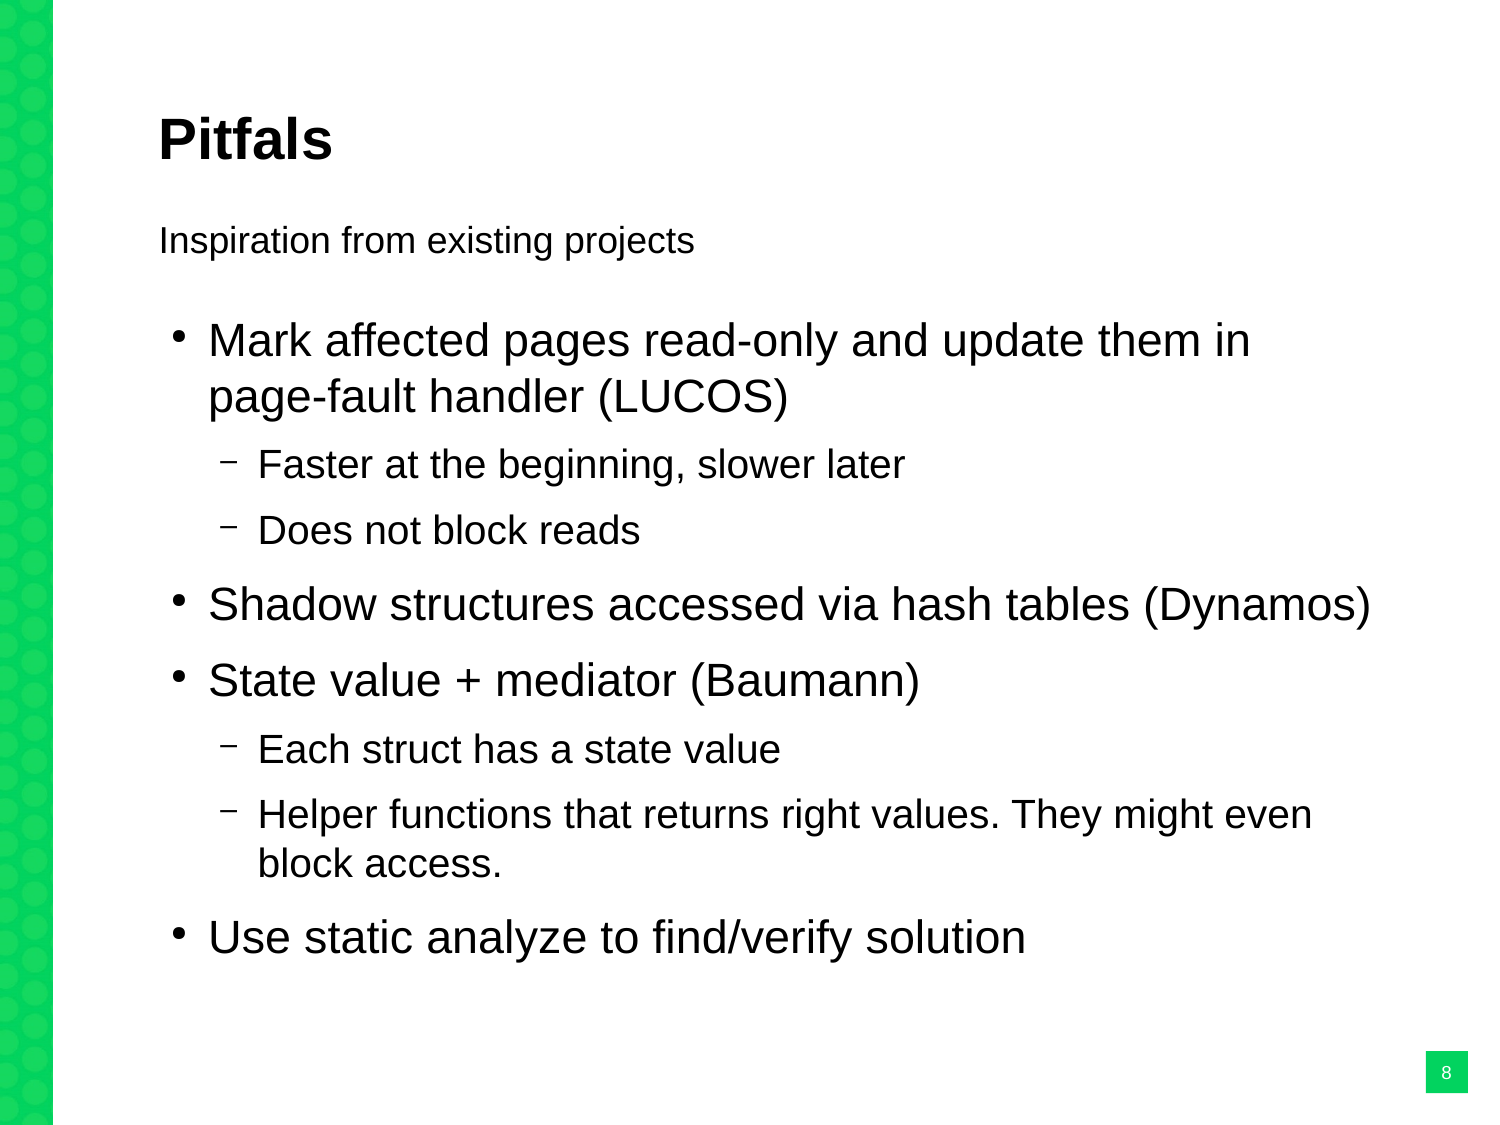

# Pitfals
Inspiration from existing projects
Mark affected pages read-only and update them in page-fault handler (LUCOS)
Faster at the beginning, slower later
Does not block reads
Shadow structures accessed via hash tables (Dynamos)
State value + mediator (Baumann)
Each struct has a state value
Helper functions that returns right values. They might even block access.
Use static analyze to find/verify solution